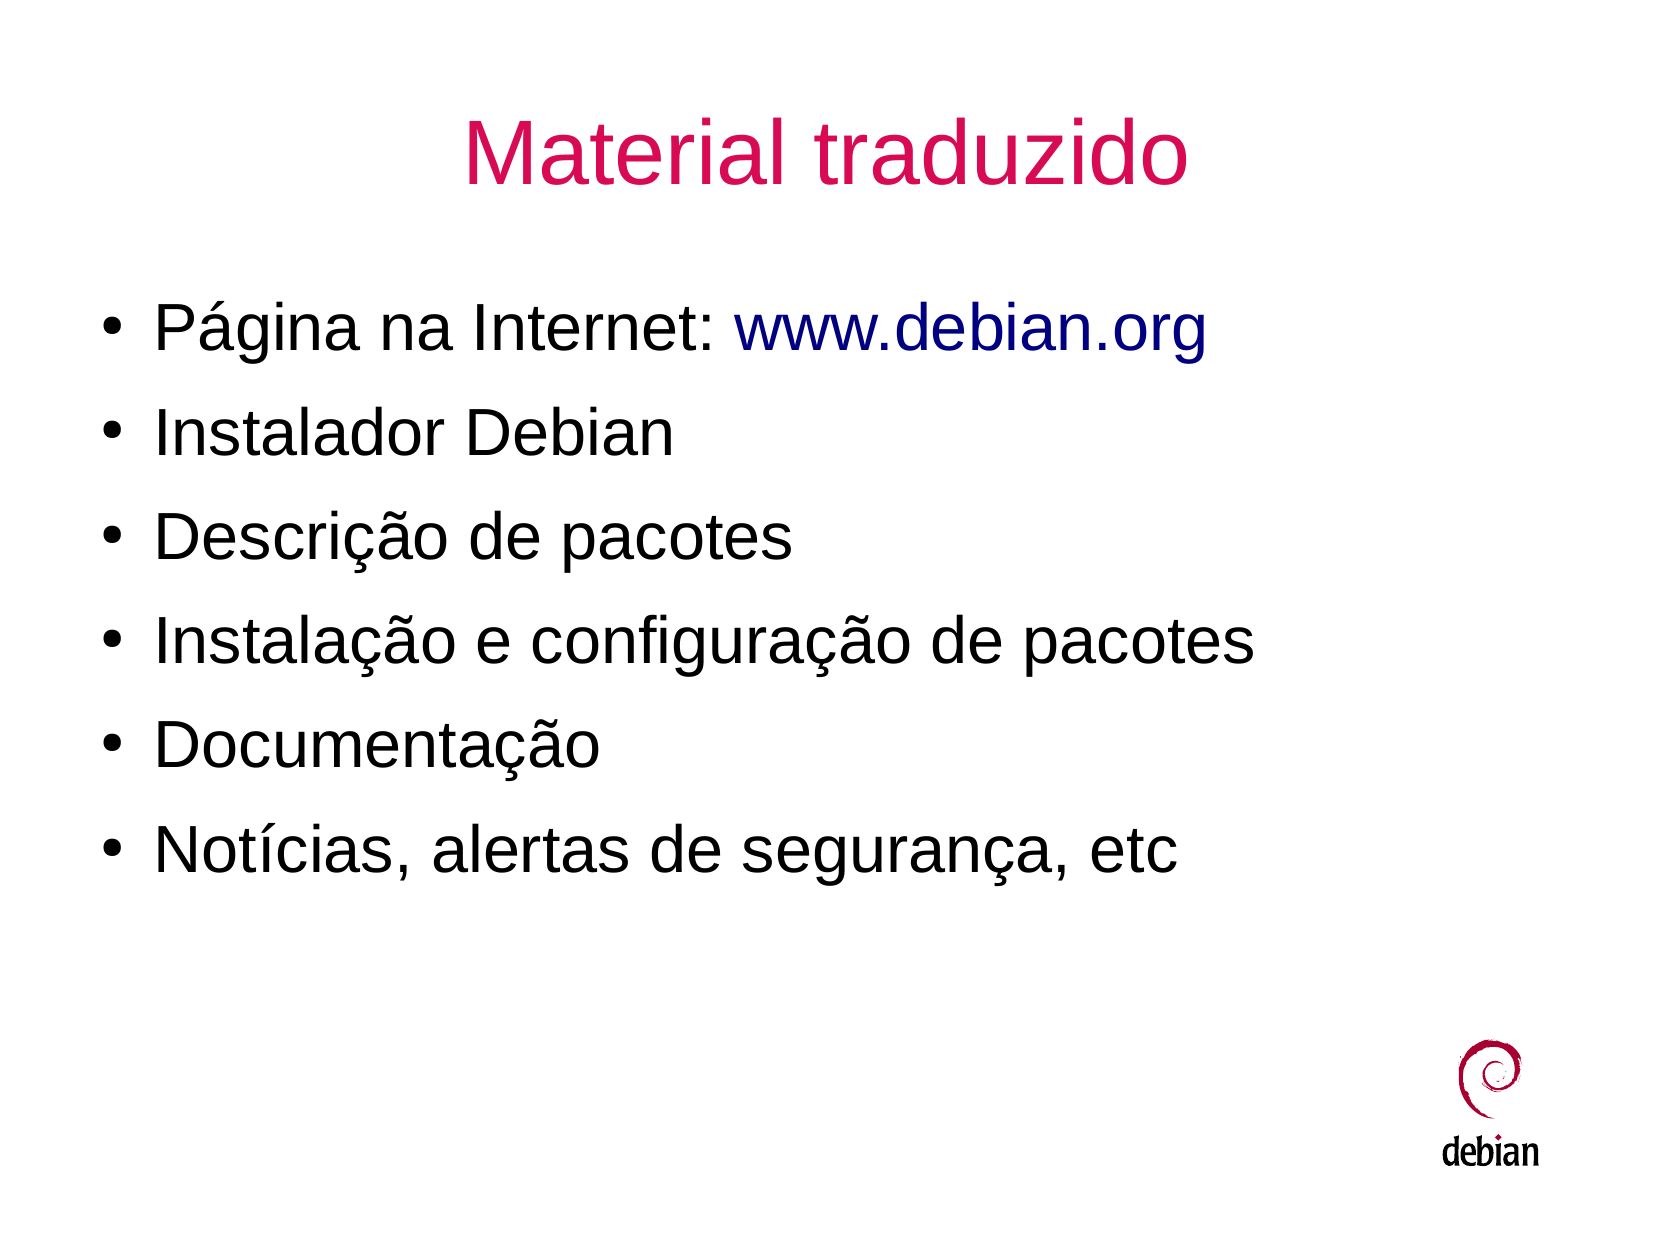

# Material traduzido
Página na Internet: www.debian.org
Instalador Debian
Descrição de pacotes
Instalação e configuração de pacotes
Documentação
Notícias, alertas de segurança, etc